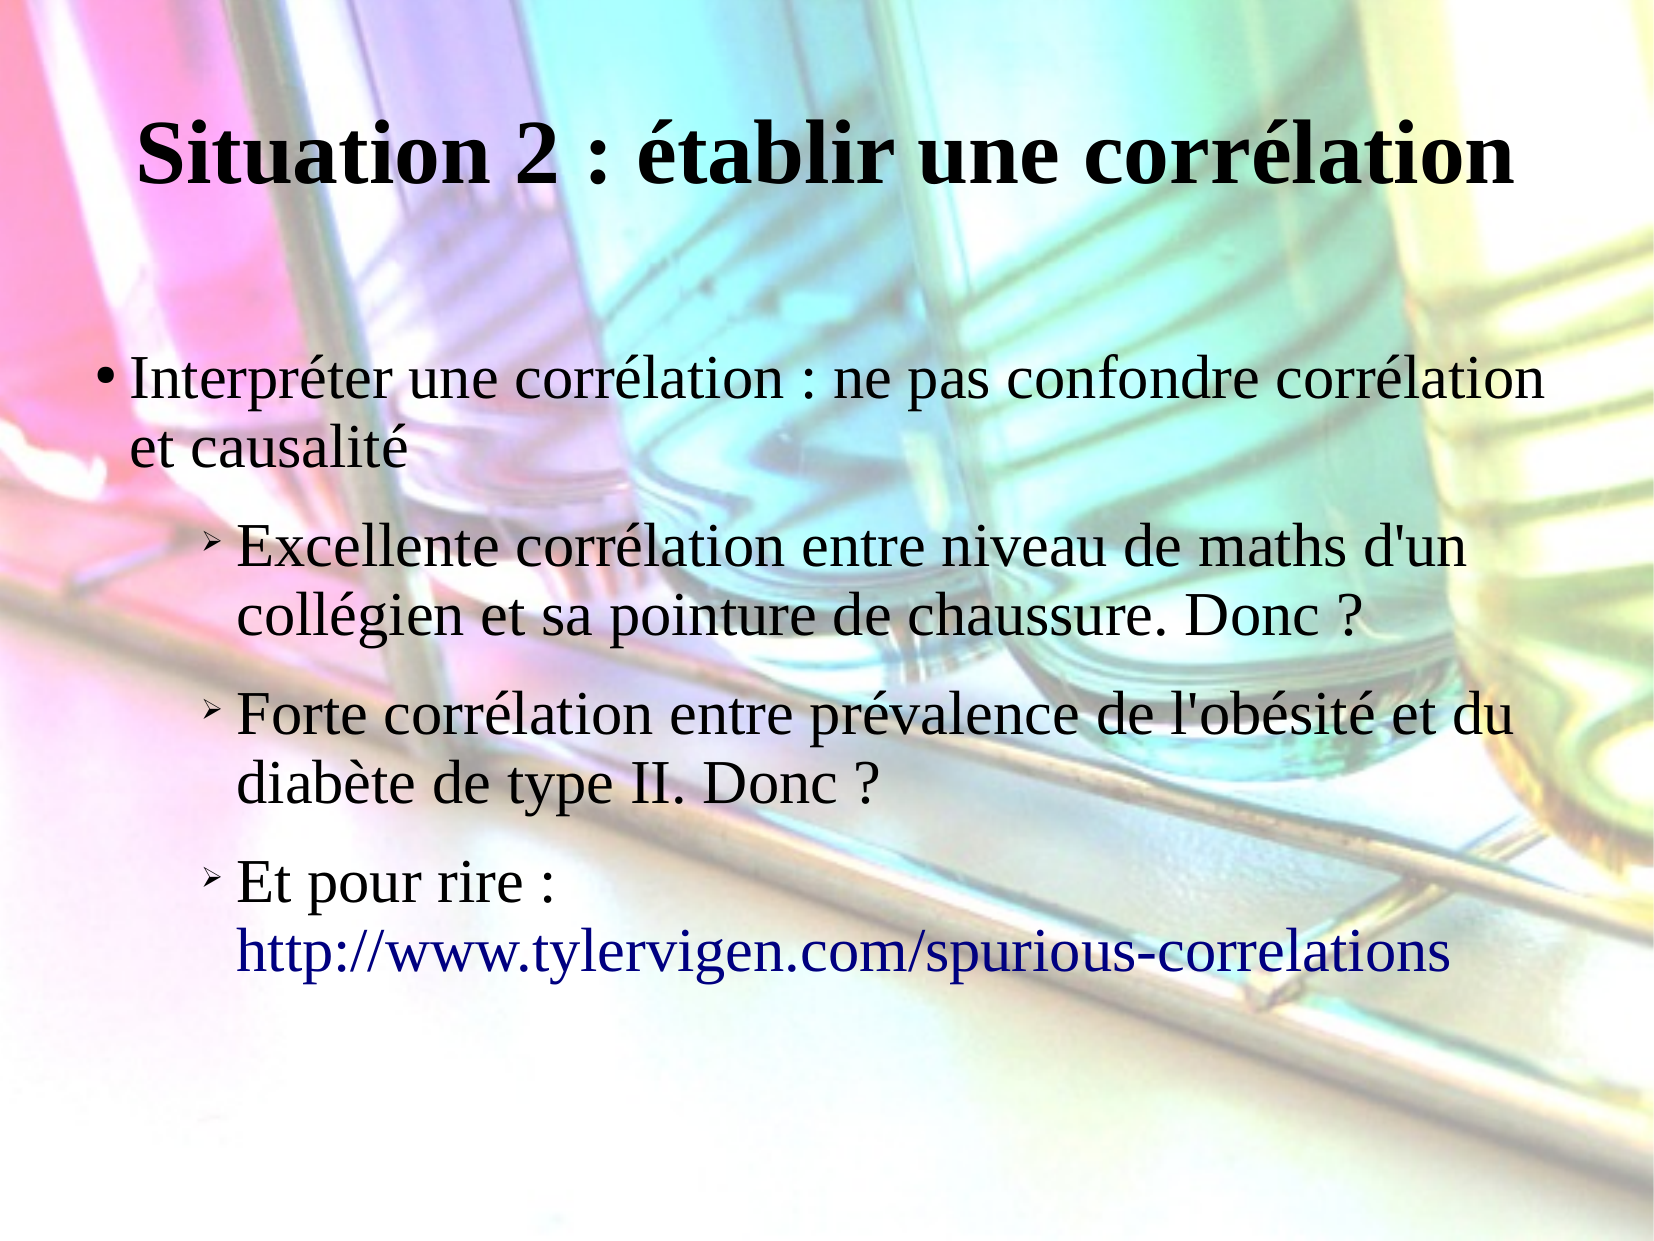

# Situation 2 : établir une corrélation
Interpréter une corrélation : ne pas confondre corrélation et causalité
Excellente corrélation entre niveau de maths d'un collégien et sa pointure de chaussure. Donc ?
Forte corrélation entre prévalence de l'obésité et du diabète de type II. Donc ?
Et pour rire : http://www.tylervigen.com/spurious-correlations